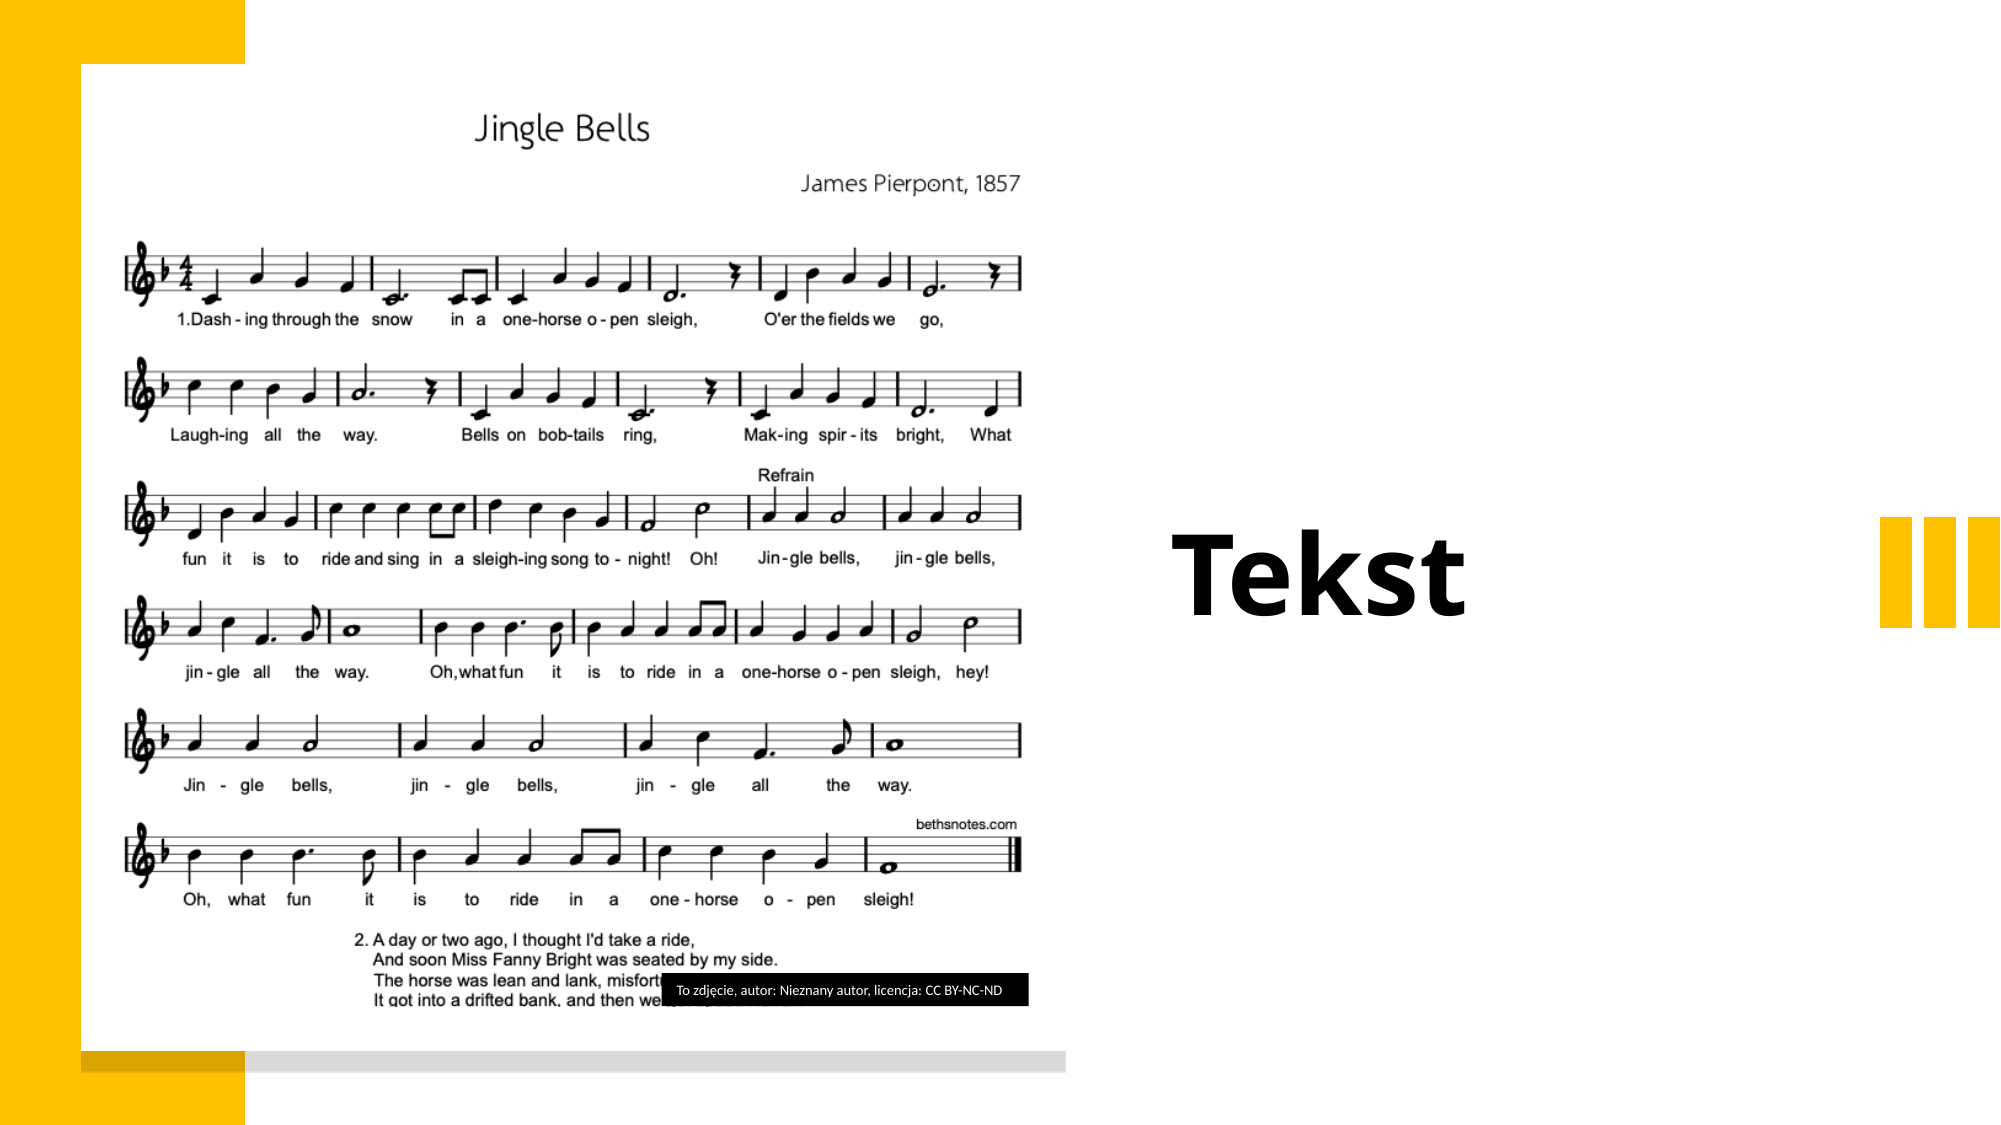

# Tekst
To zdjęcie, autor: Nieznany autor, licencja: CC BY-NC-ND